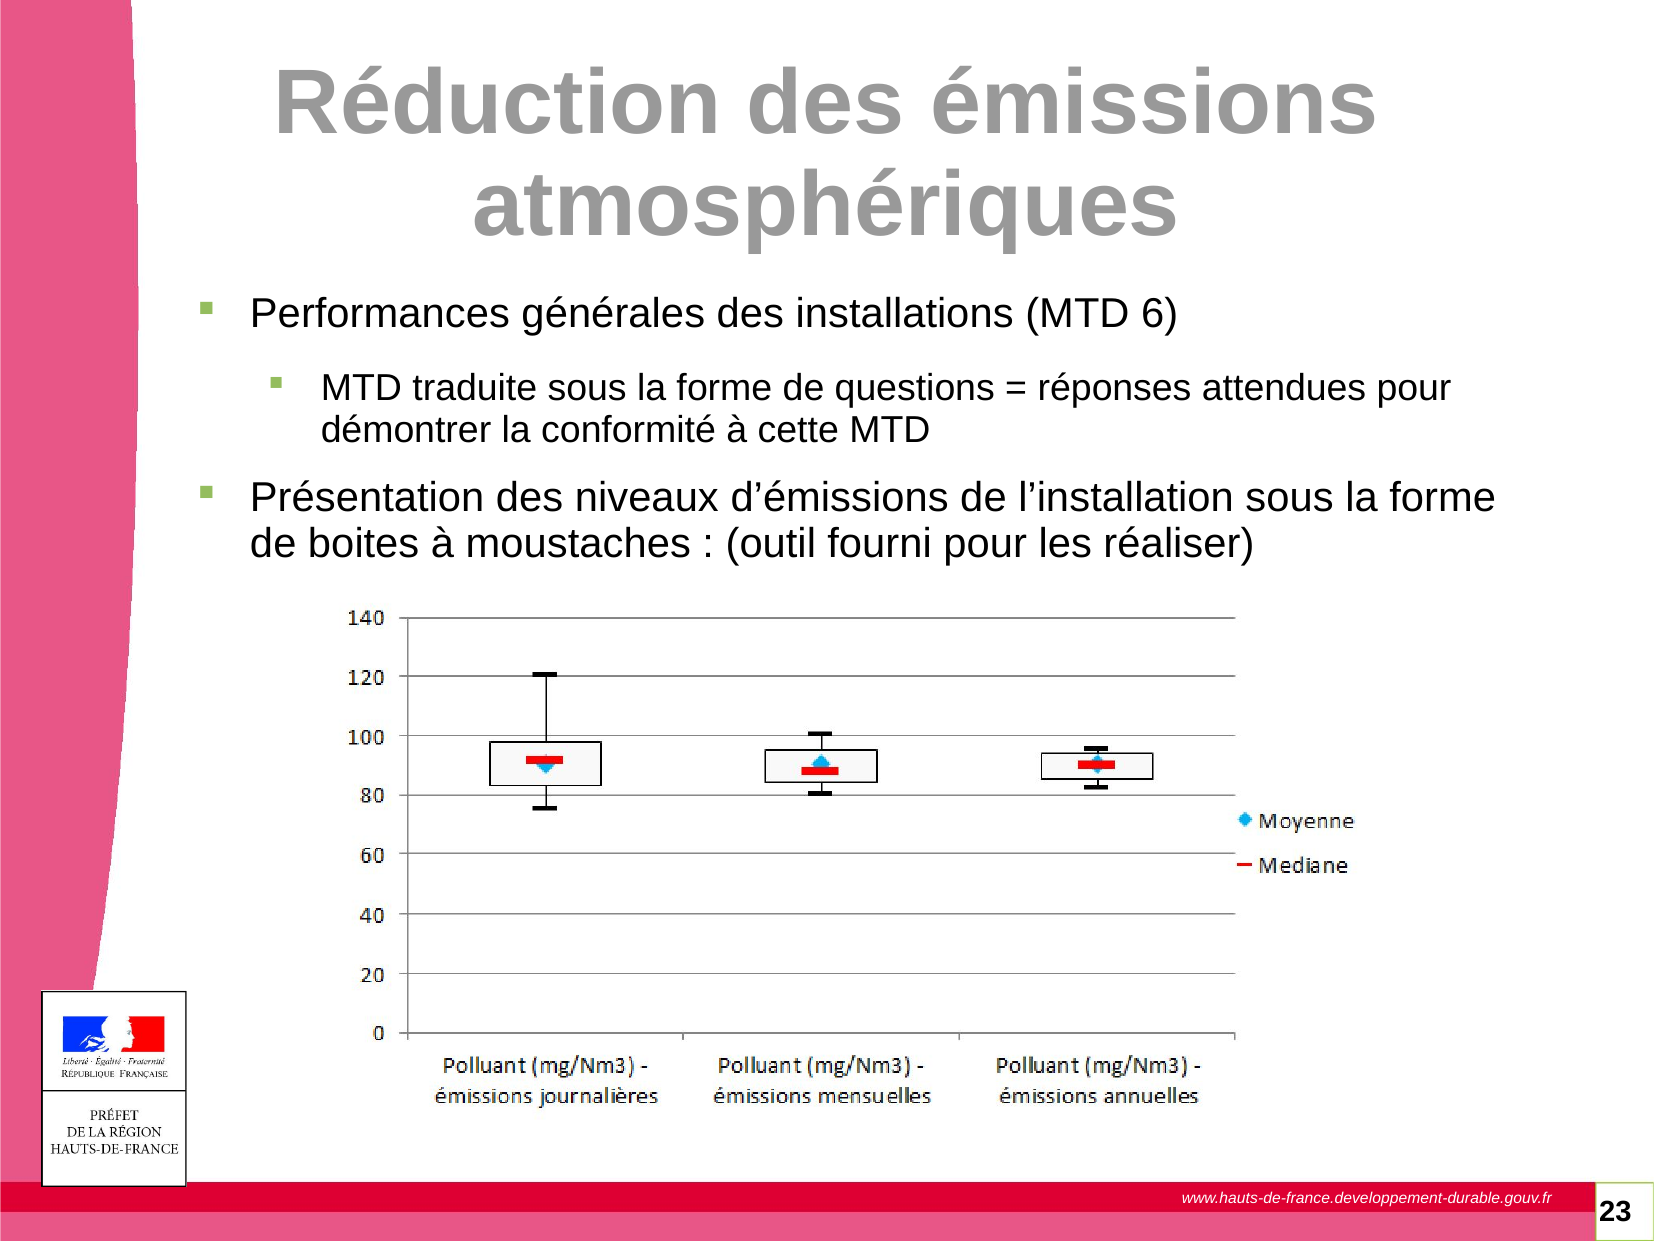

# Réduction des émissions atmosphériques
Performances générales des installations (MTD 6)
MTD traduite sous la forme de questions = réponses attendues pour démontrer la conformité à cette MTD
Présentation des niveaux d’émissions de l’installation sous la forme de boites à moustaches : (outil fourni pour les réaliser)
23